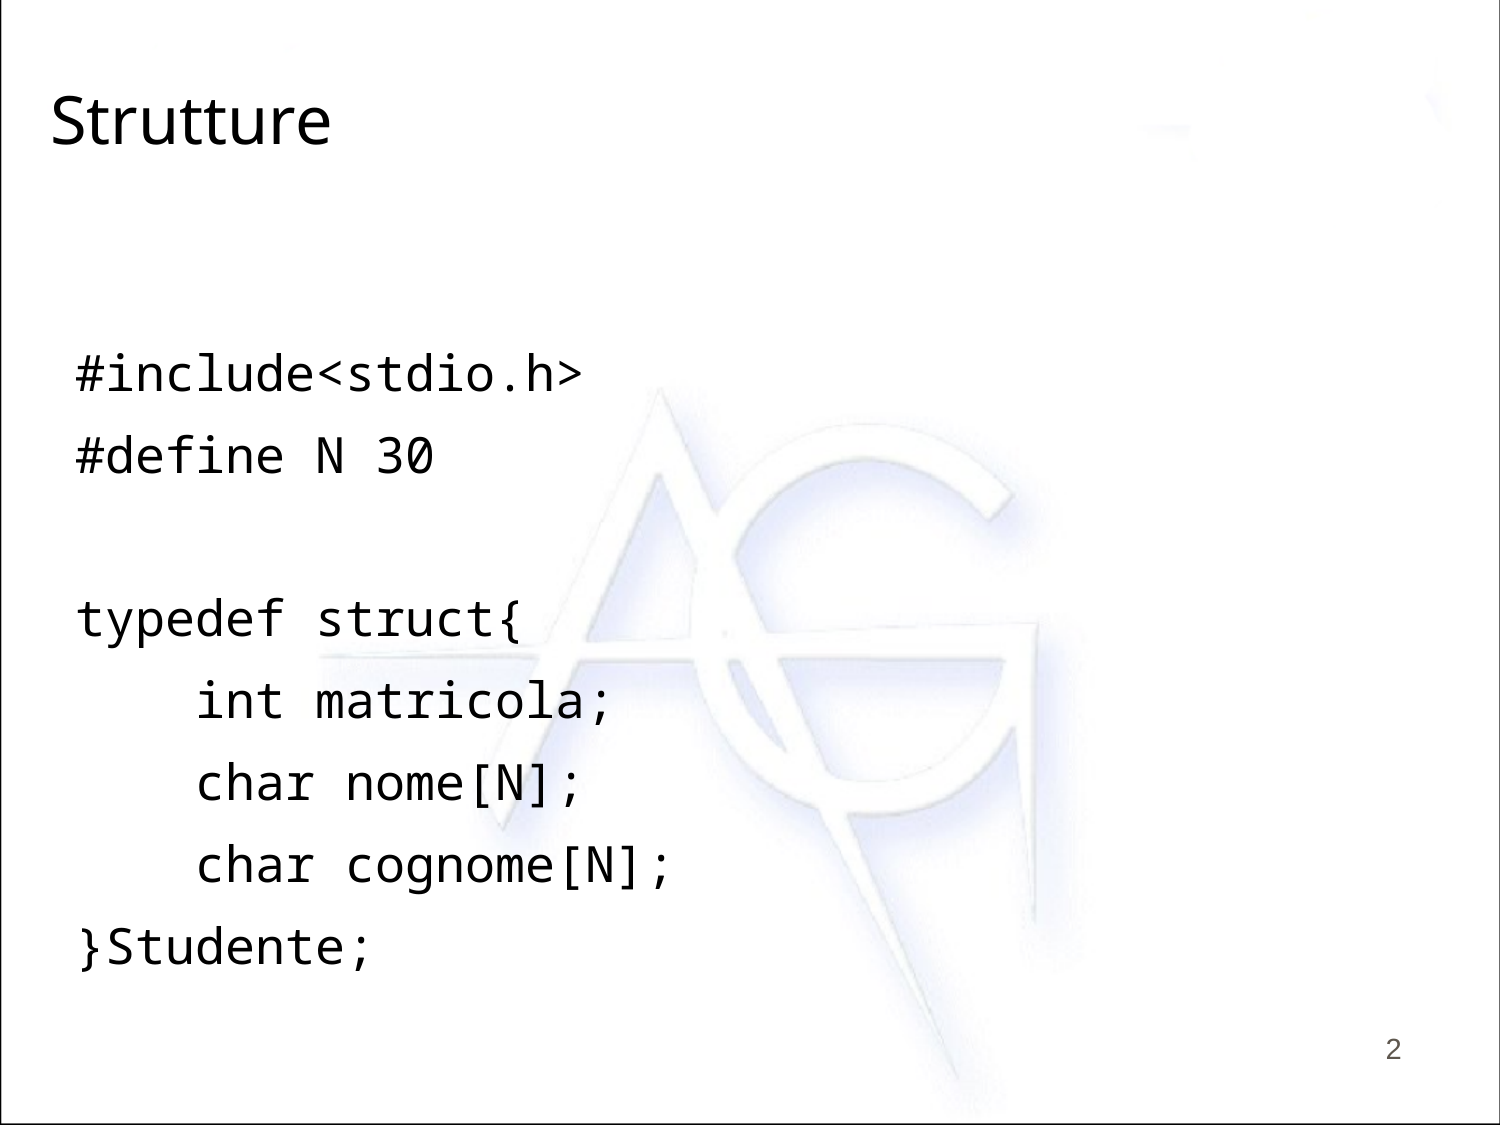

# Strutture
#include<stdio.h>
#define N 30
typedef struct{
 int matricola;
 char nome[N];
 char cognome[N];
}Studente;
2